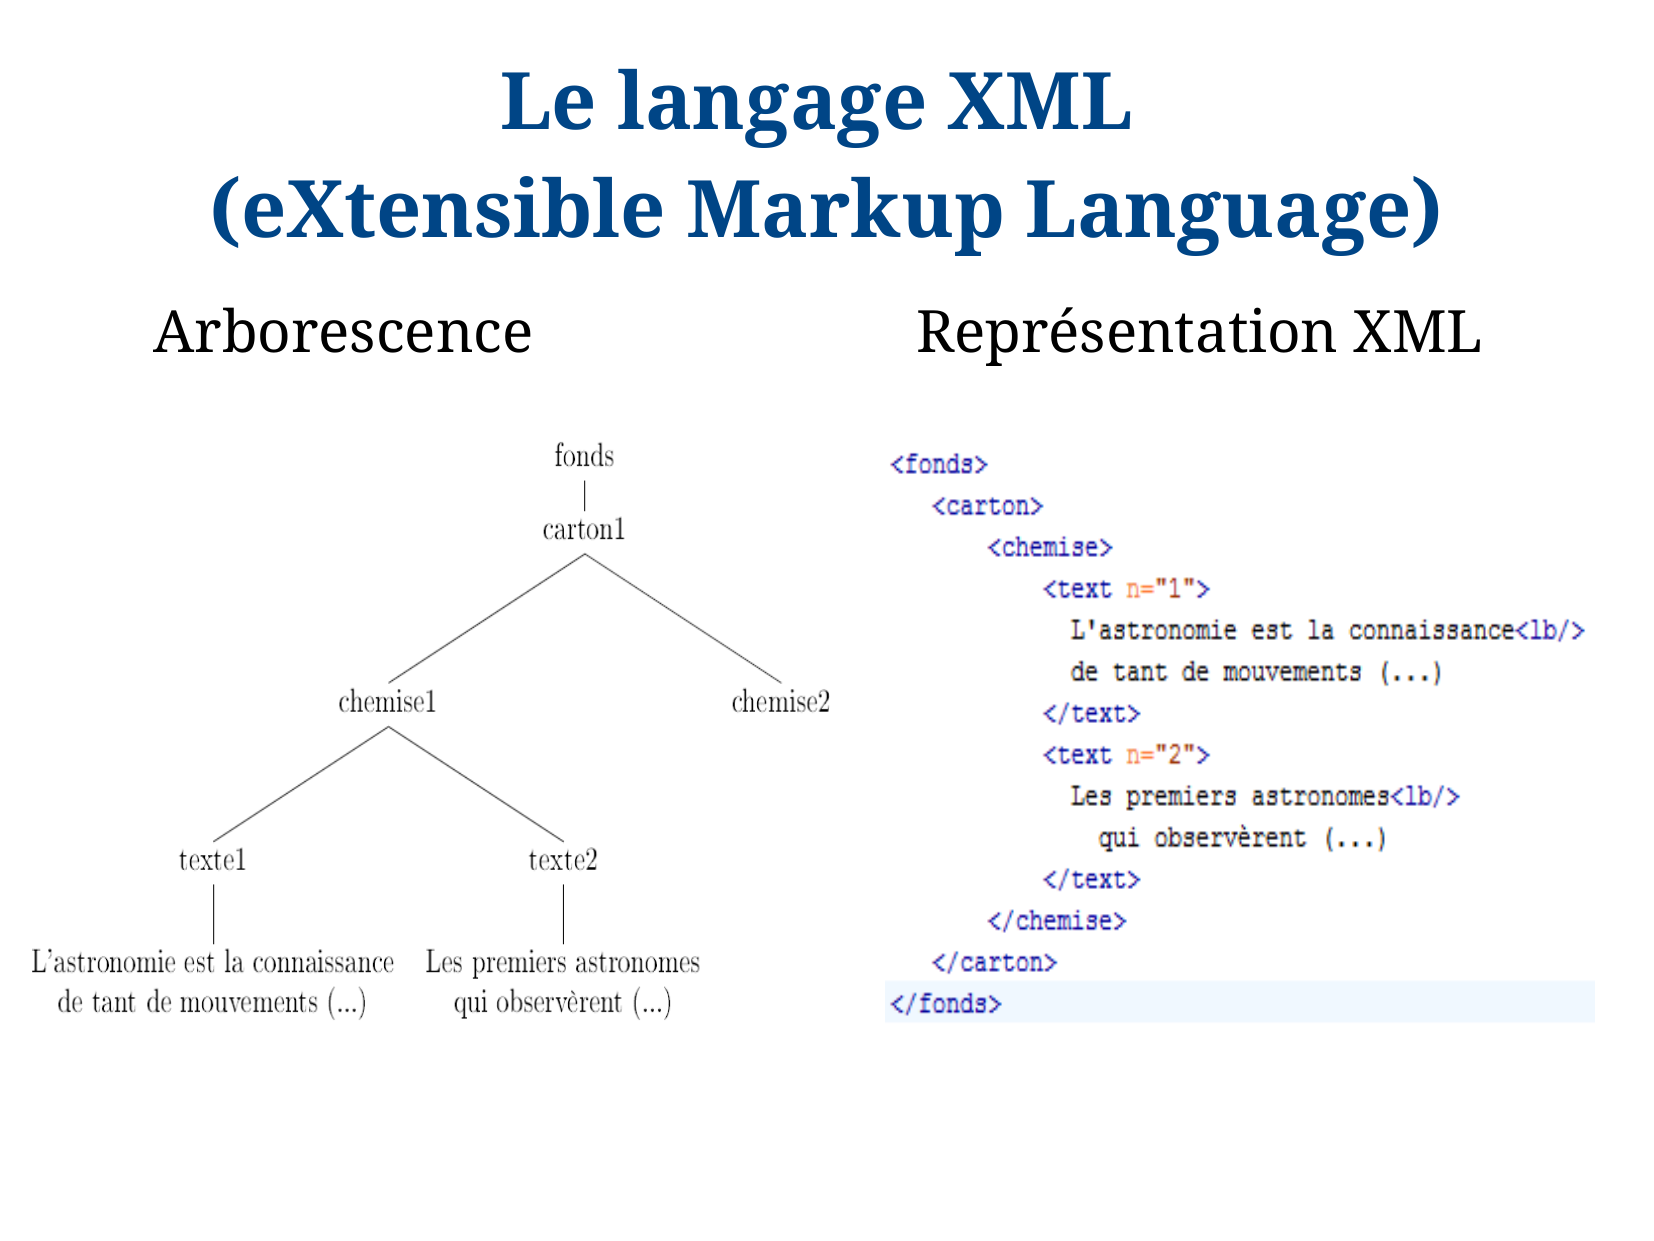

# Le langage XML (eXtensible Markup Language)
Arborescence
Représentation XML